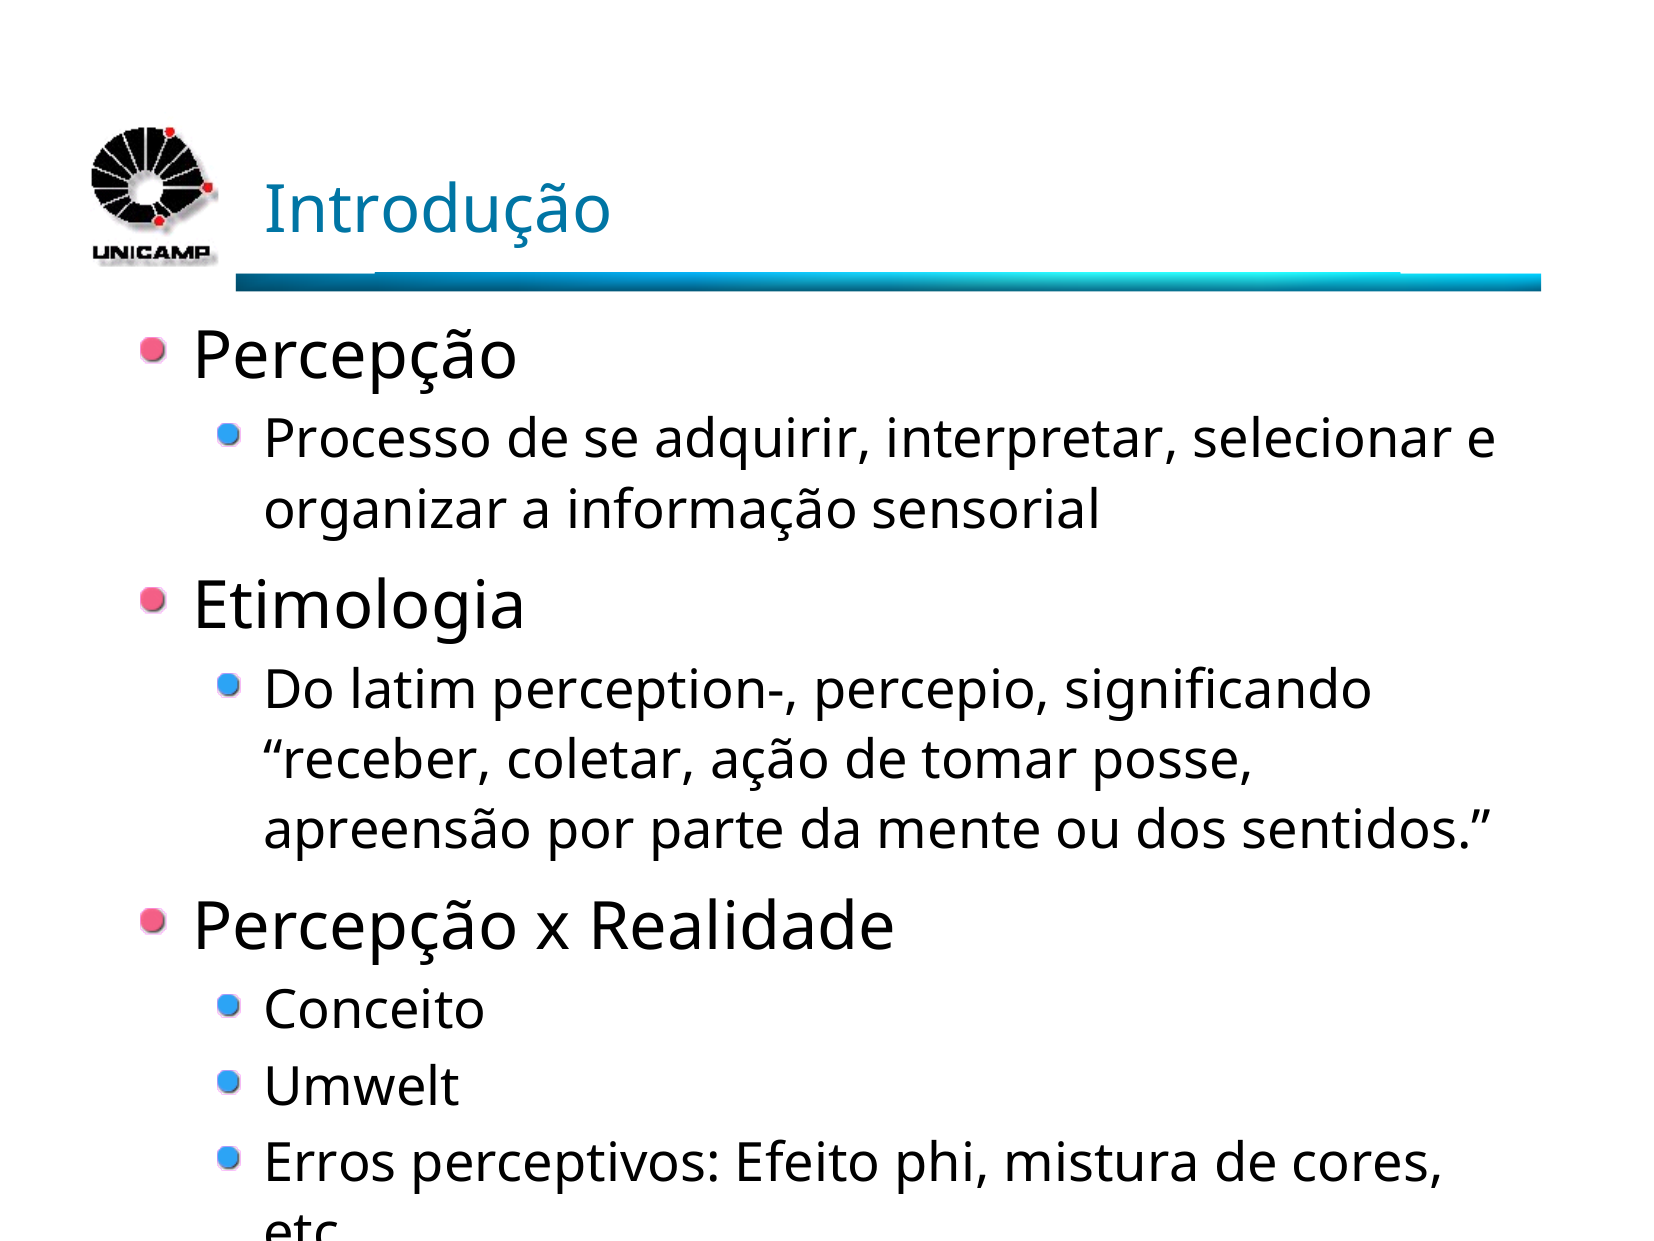

# Introdução
Percepção
Processo de se adquirir, interpretar, selecionar e organizar a informação sensorial
Etimologia
Do latim perception-, percepio, significando “receber, coletar, ação de tomar posse, apreensão por parte da mente ou dos sentidos.”
Percepção x Realidade
Conceito
Umwelt
Erros perceptivos: Efeito phi, mistura de cores, etc.